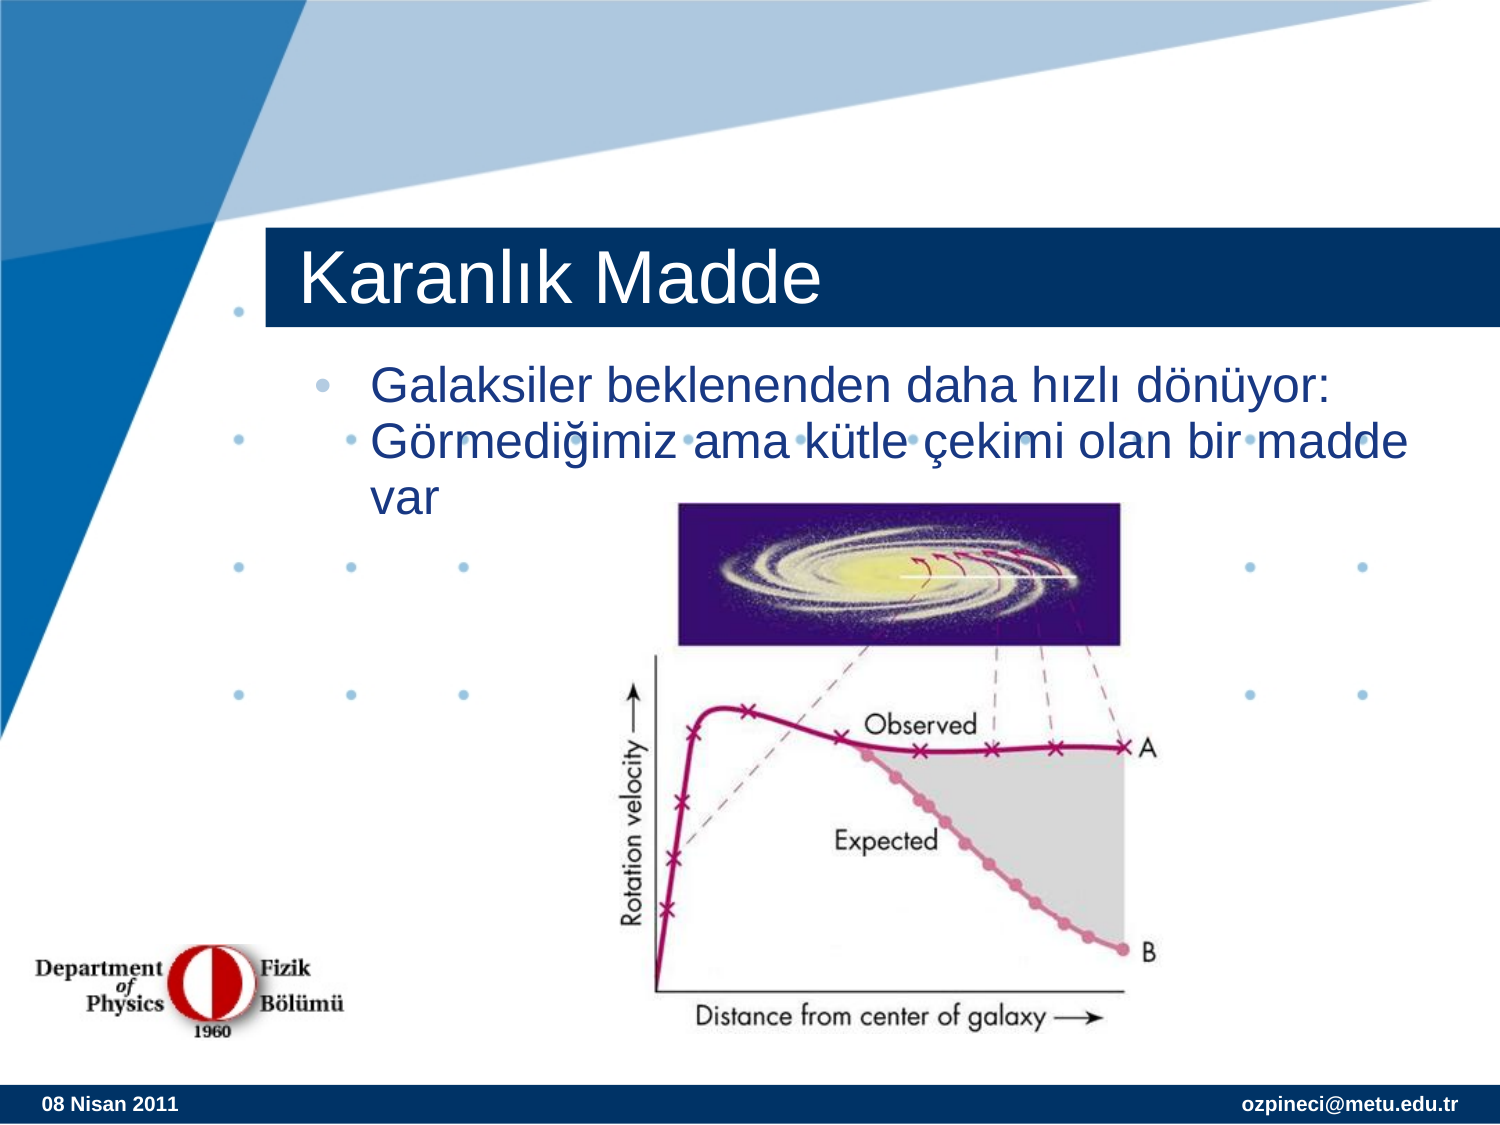

# Karanlık Madde
Galaksiler beklenenden daha hızlı dönüyor: Görmediğimiz ama kütle çekimi olan bir madde var